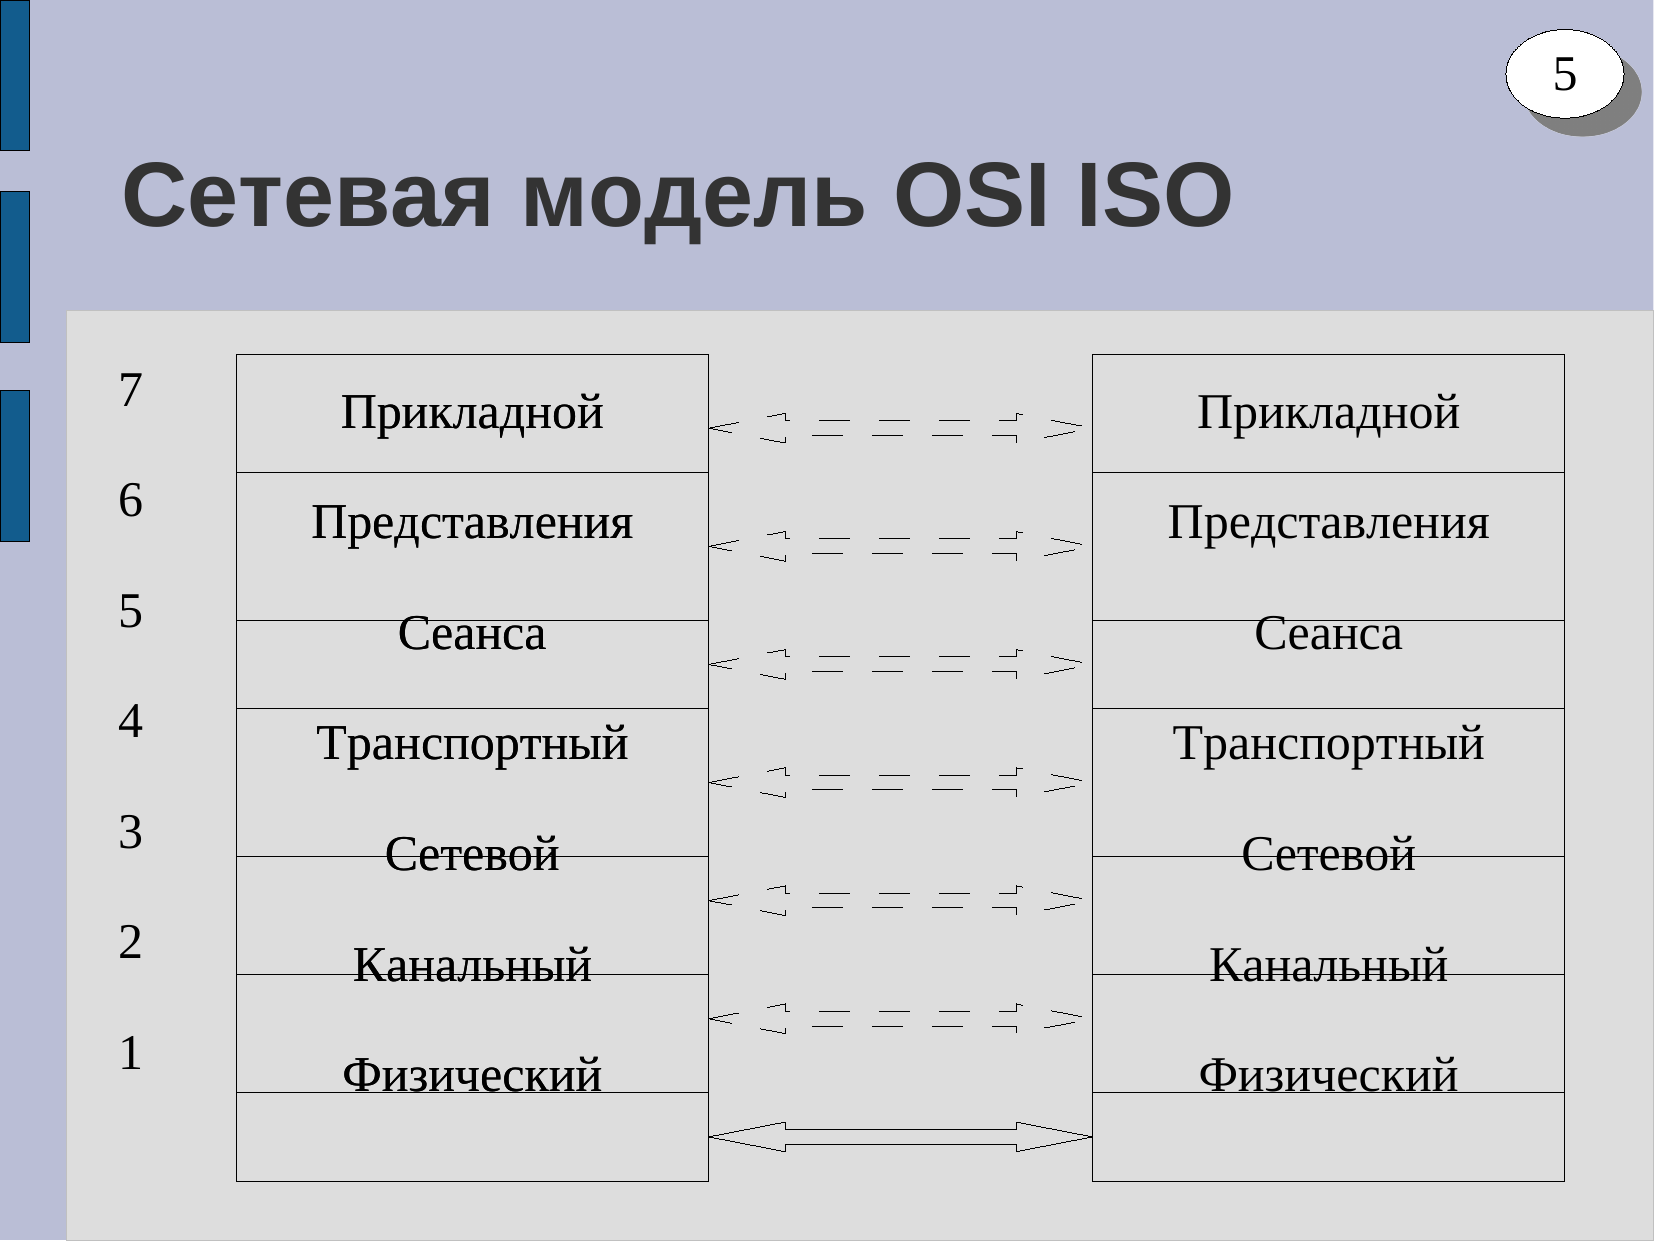

5
# Сетевая модель OSI ISO
7
6
5
4
3
2
1
Прикладной
Представления
Сеанса
Транспортный
Сетевой
Канальный
Физический
Прикладной
Представления
Сеанса
Транспортный
Сетевой
Канальный
Физический
Прикладной
Представления
Сеанса
Транспортный
Сетевой
Канальный
Физический